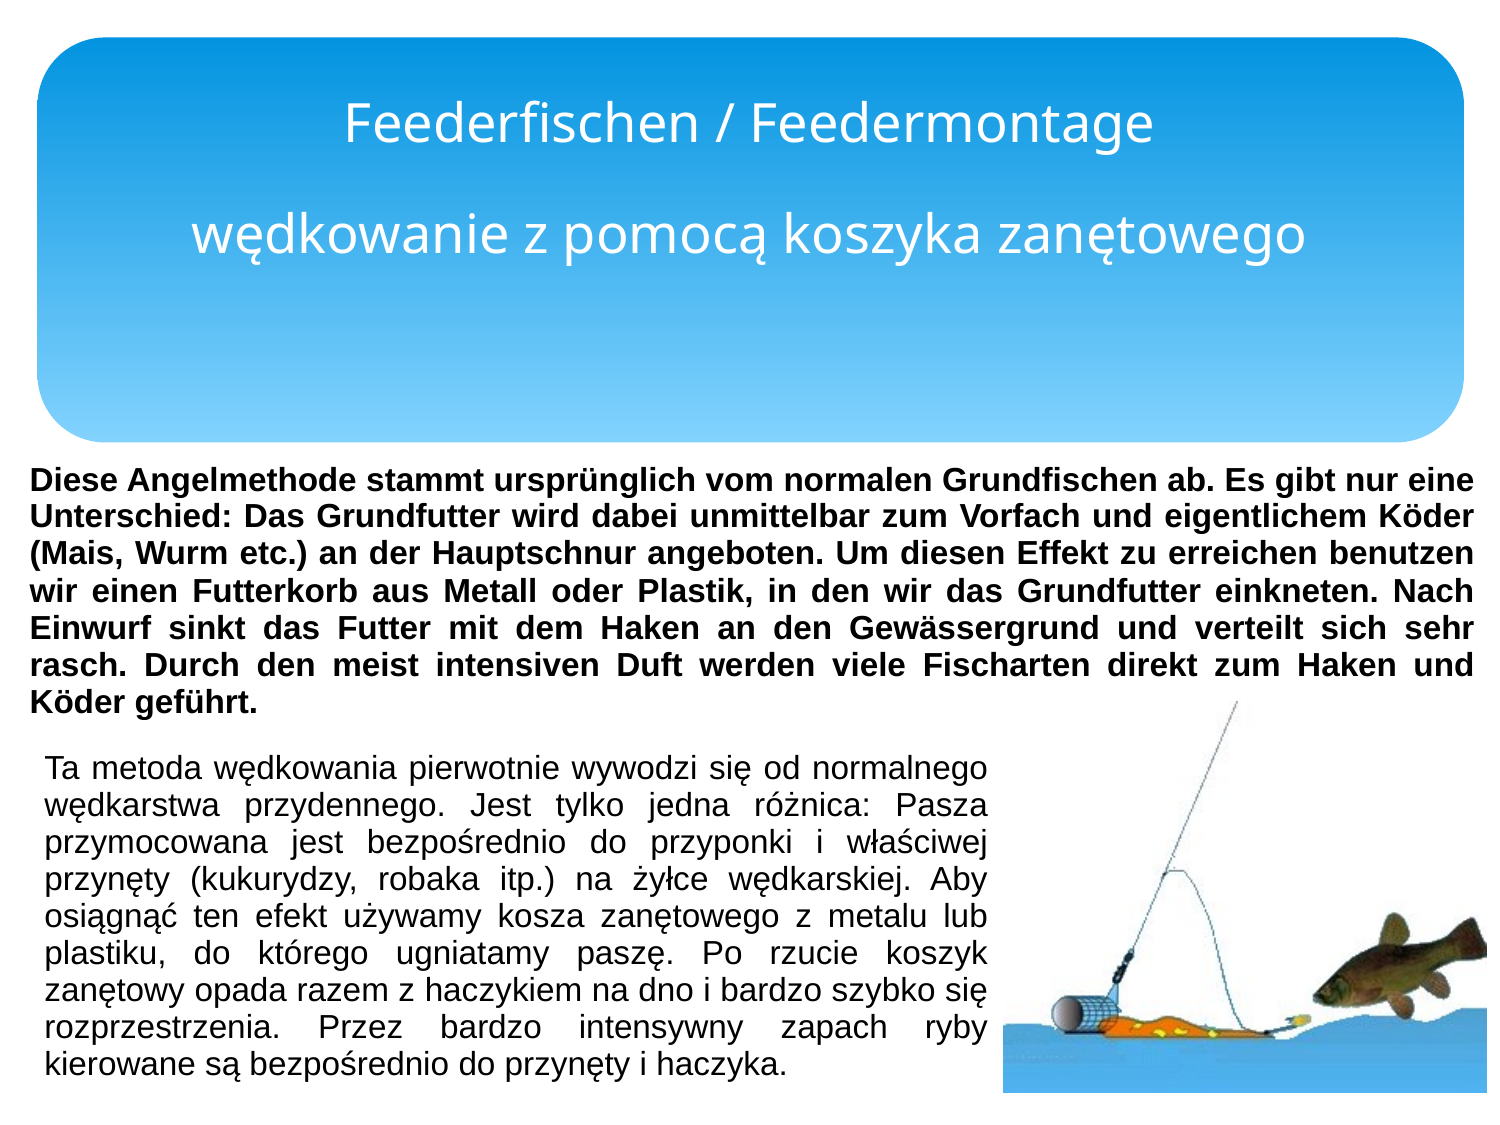

# Feederfischen / Feedermontage wędkowanie z pomocą koszyka zanętowego
Diese Angelmethode stammt ursprünglich vom normalen Grundfischen ab. Es gibt nur eine Unterschied: Das Grundfutter wird dabei unmittelbar zum Vorfach und eigentlichem Köder (Mais, Wurm etc.) an der Hauptschnur angeboten. Um diesen Effekt zu erreichen benutzen wir einen Futterkorb aus Metall oder Plastik, in den wir das Grundfutter einkneten. Nach Einwurf sinkt das Futter mit dem Haken an den Gewässergrund und verteilt sich sehr rasch. Durch den meist intensiven Duft werden viele Fischarten direkt zum Haken und Köder geführt.
Ta metoda wędkowania pierwotnie wywodzi się od normalnego wędkarstwa przydennego. Jest tylko jedna różnica: Pasza przymocowana jest bezpośrednio do przyponki i właściwej przynęty (kukurydzy, robaka itp.) na żyłce wędkarskiej. Aby osiągnąć ten efekt używamy kosza zanętowego z metalu lub plastiku, do którego ugniatamy paszę. Po rzucie koszyk zanętowy opada razem z haczykiem na dno i bardzo szybko się rozprzestrzenia. Przez bardzo intensywny zapach ryby kierowane są bezpośrednio do przynęty i haczyka.